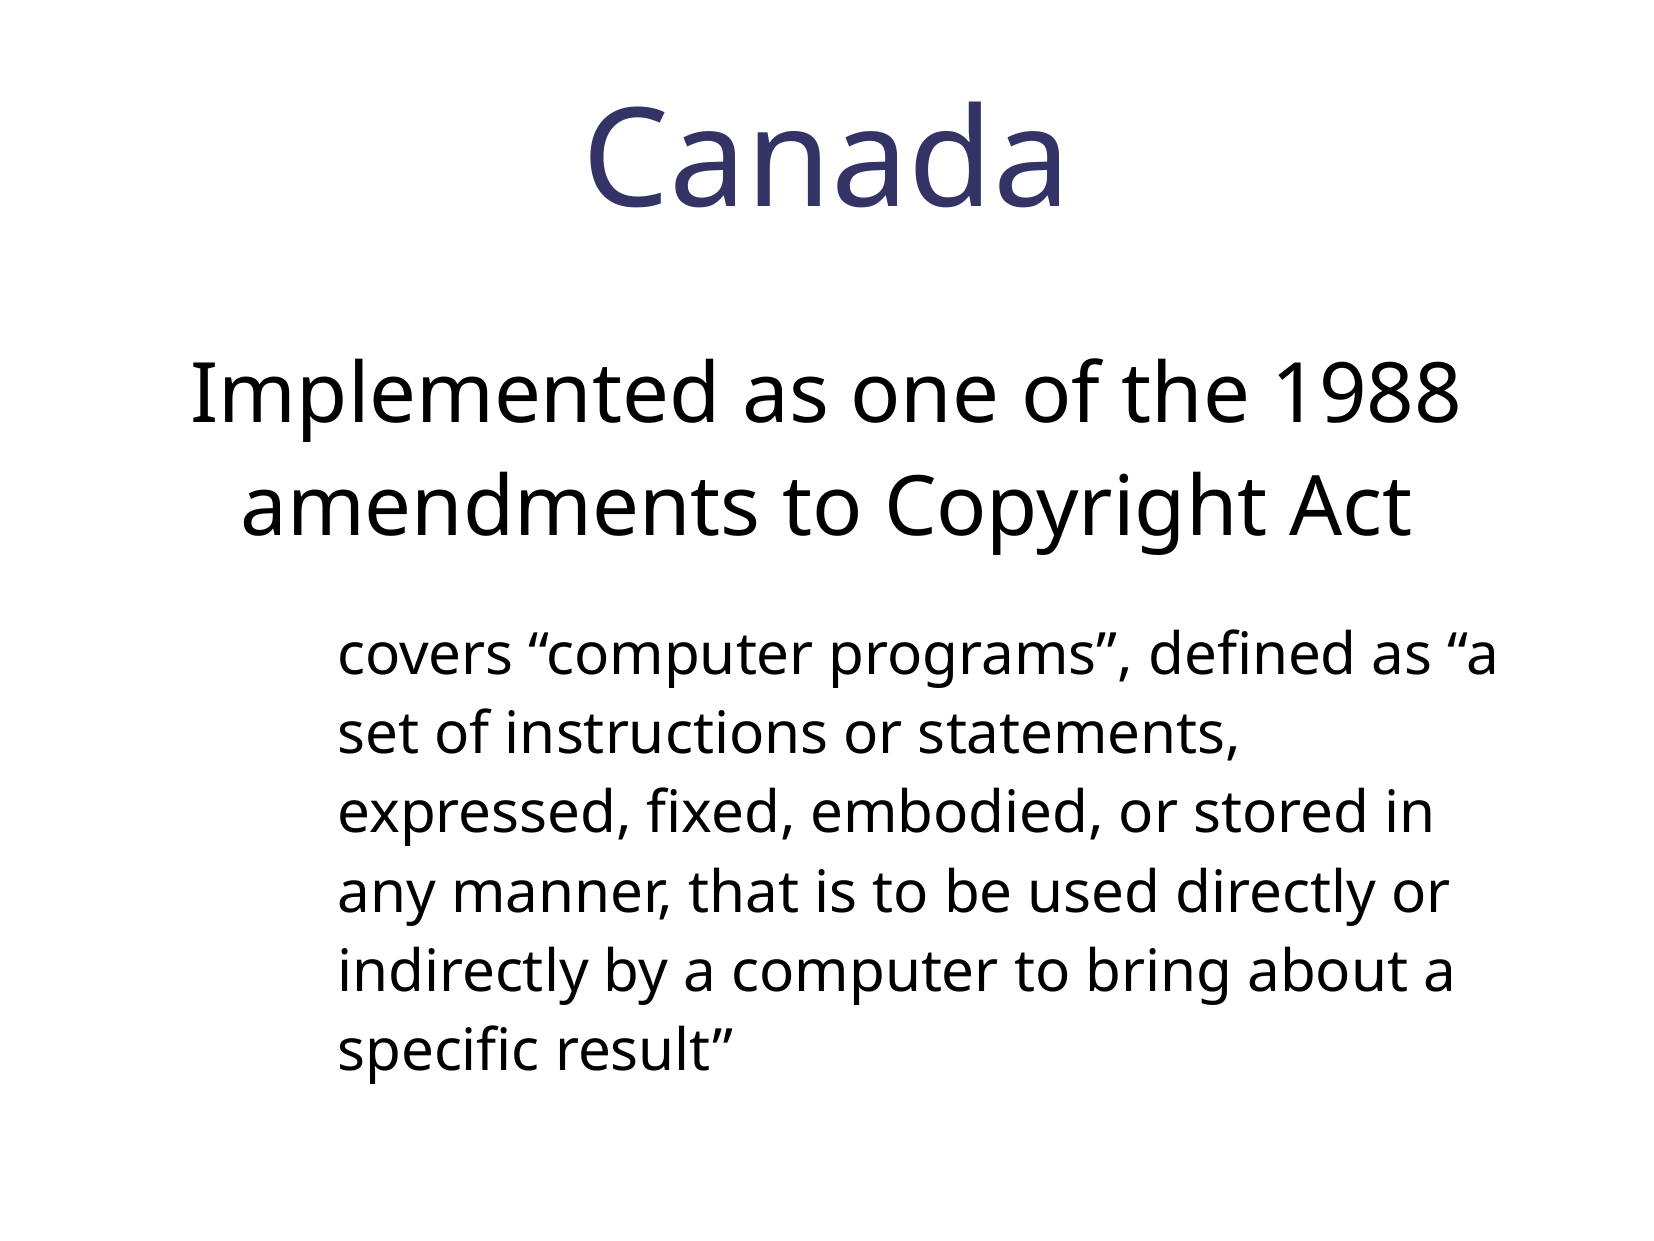

# Canada
Implemented as one of the 1988
amendments to Copyright Act
covers “computer programs”, defined as “a set of instructions or statements, expressed, fixed, embodied, or stored in any manner, that is to be used directly or indirectly by a computer to bring about a specific result”